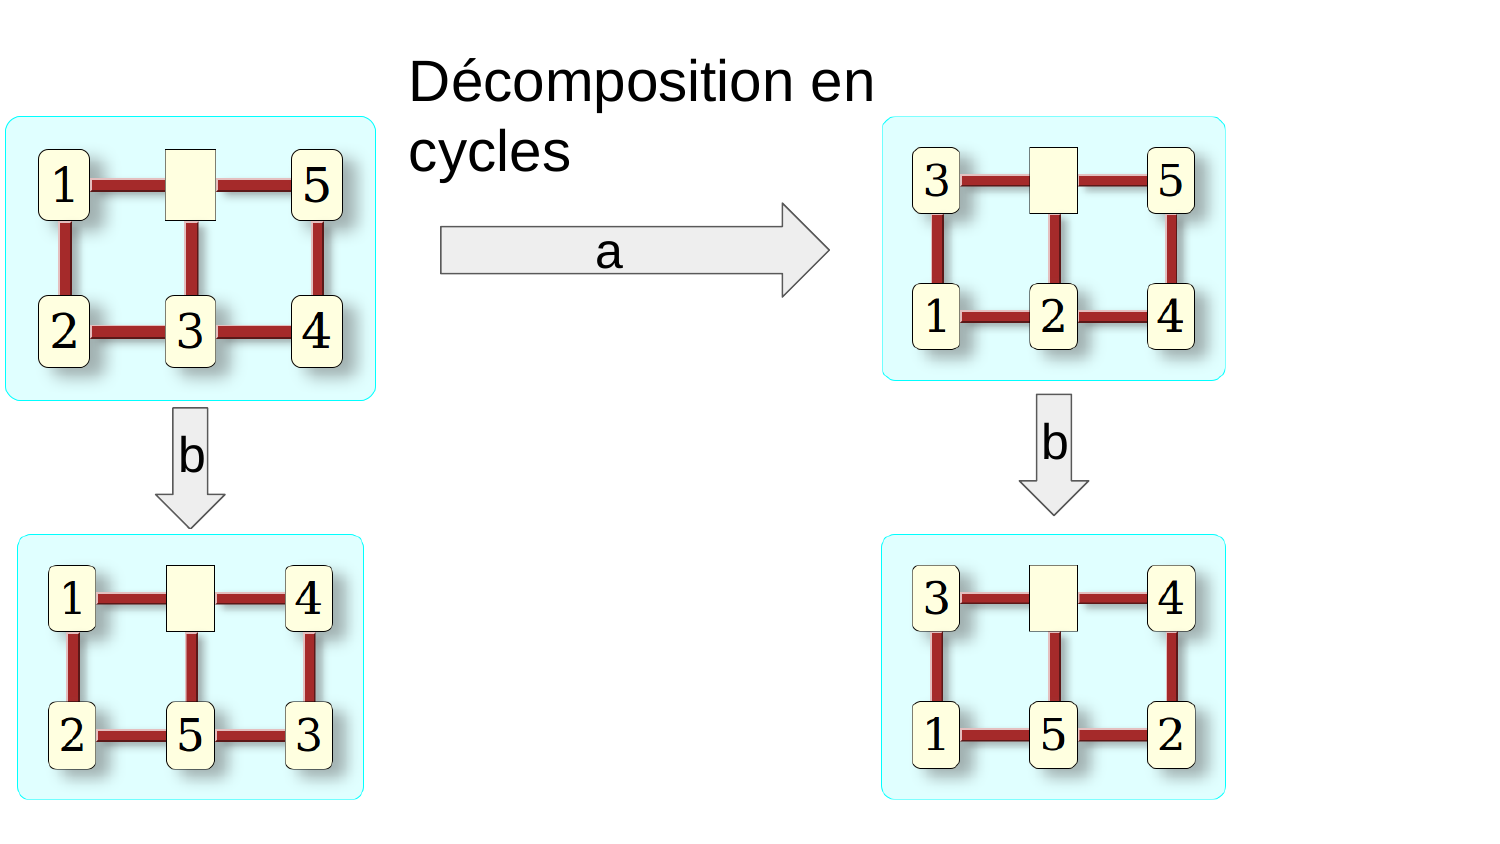

# Décomposition en cycles
a
b
b